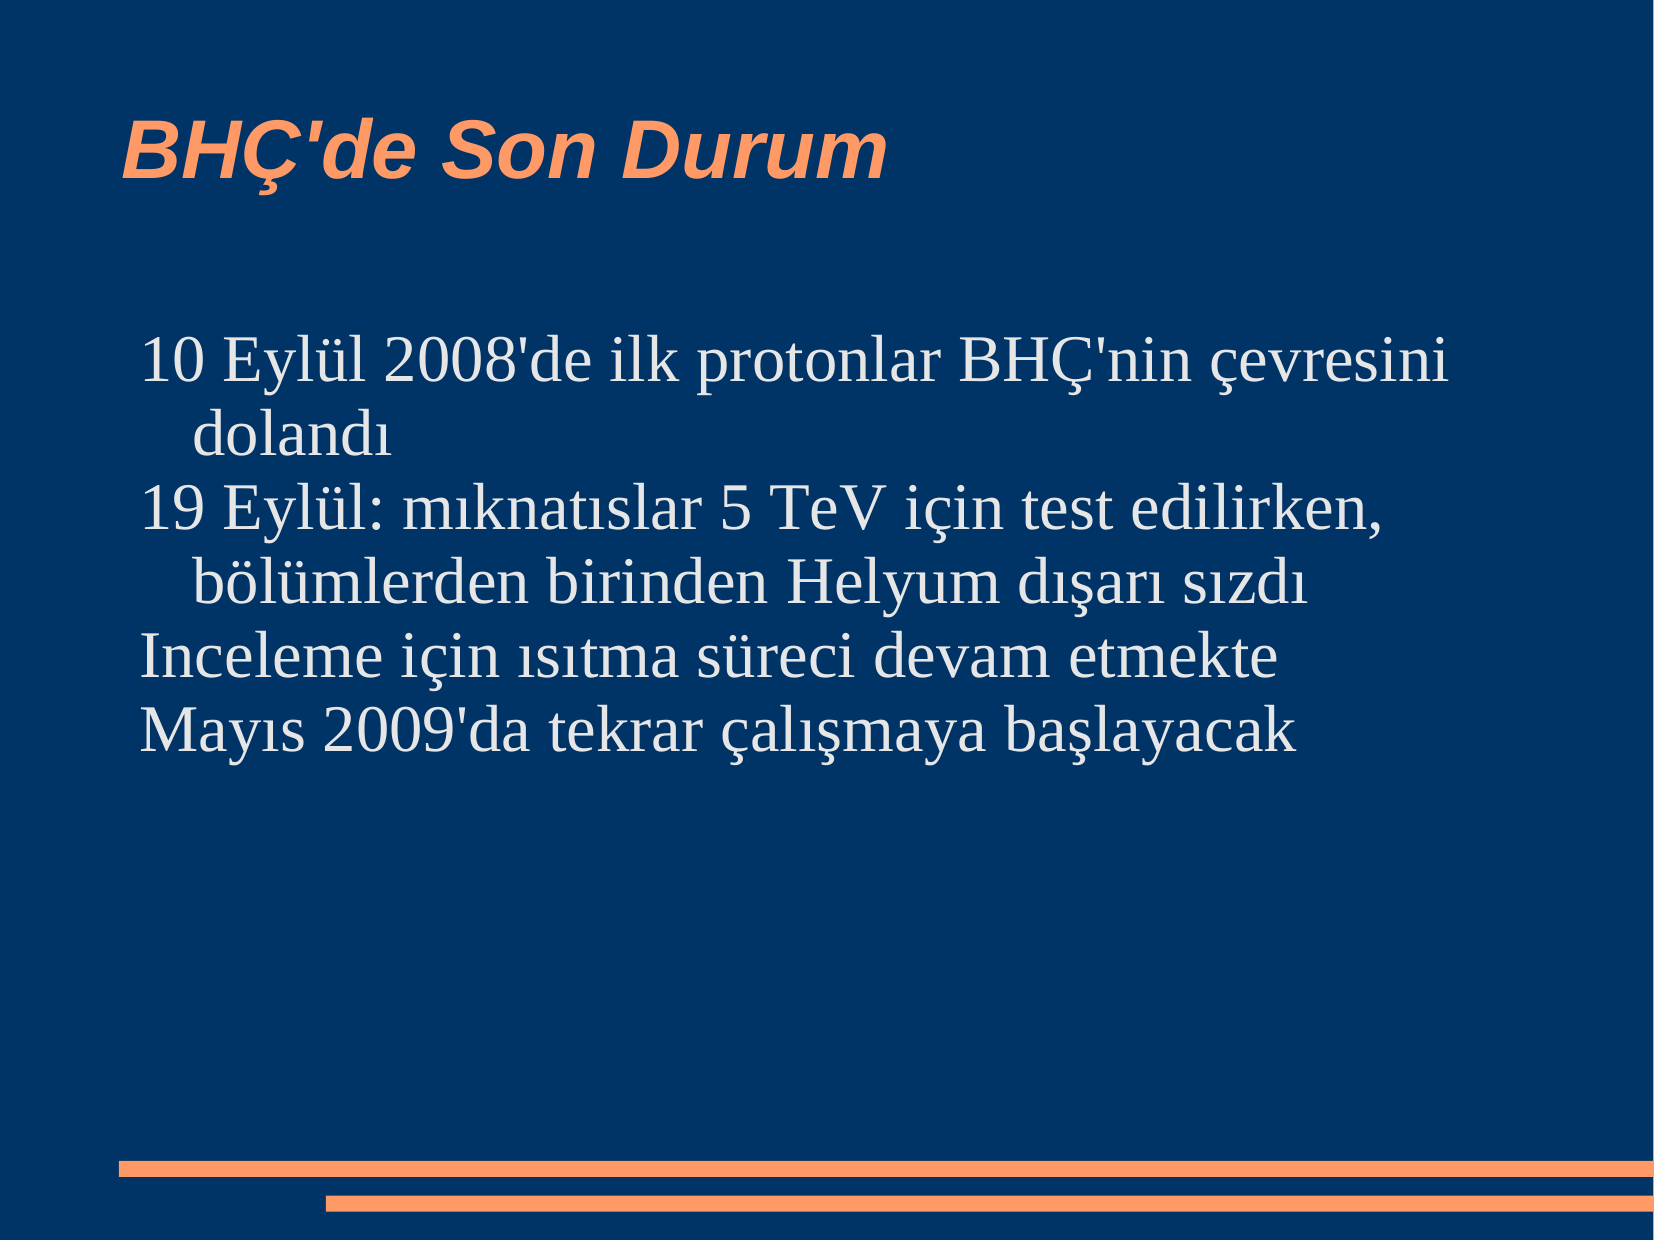

# BHÇ'de Son Durum
10 Eylül 2008'de ilk protonlar BHÇ'nin çevresini dolandı
19 Eylül: mıknatıslar 5 TeV için test edilirken, bölümlerden birinden Helyum dışarı sızdı
Inceleme için ısıtma süreci devam etmekte
Mayıs 2009'da tekrar çalışmaya başlayacak